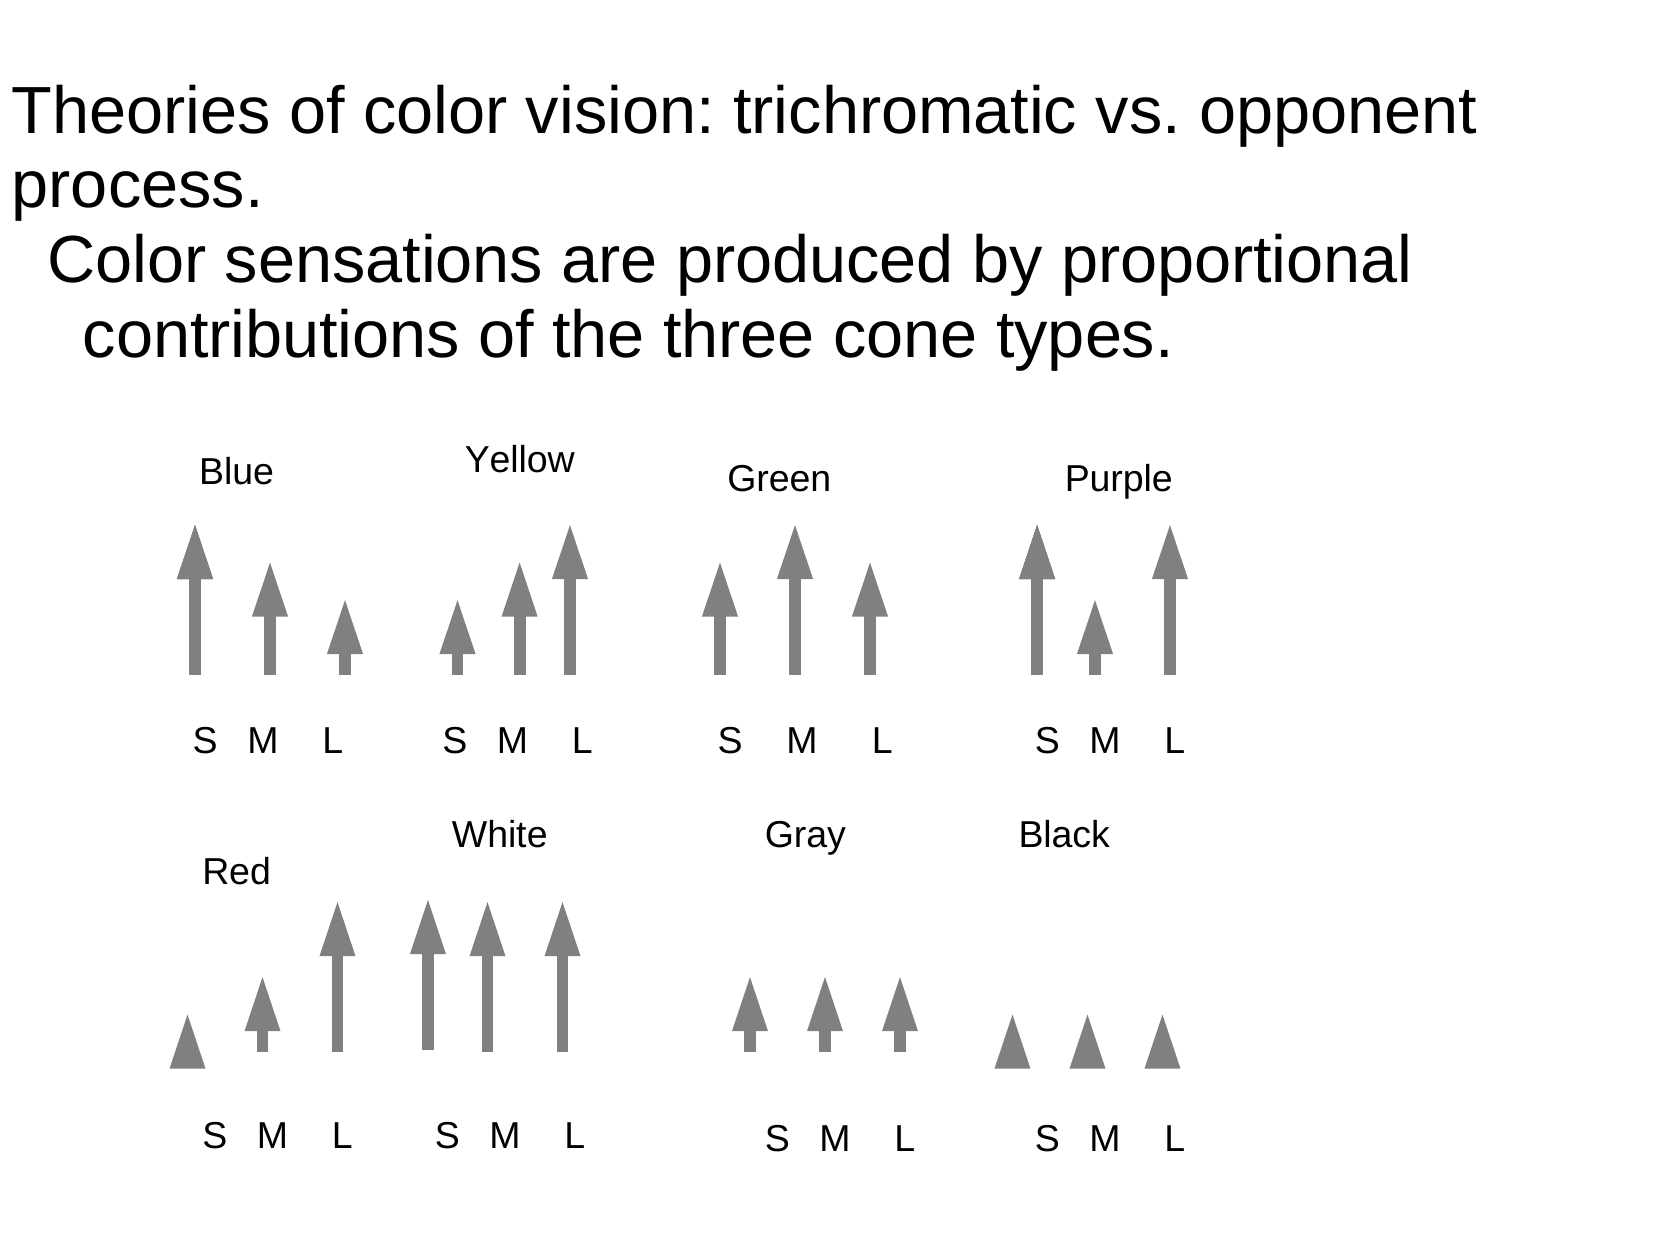

# Theories of color vision: trichromatic vs. opponent process.
Color sensations are produced by proportional contributions of the three cone types.
Yellow
Blue
Green
Purple
S
M
L
S
M
L
S
M
L
S
M
L
White
Gray
Black
Red
S
M
L
S
M
L
S
M
L
S
M
L